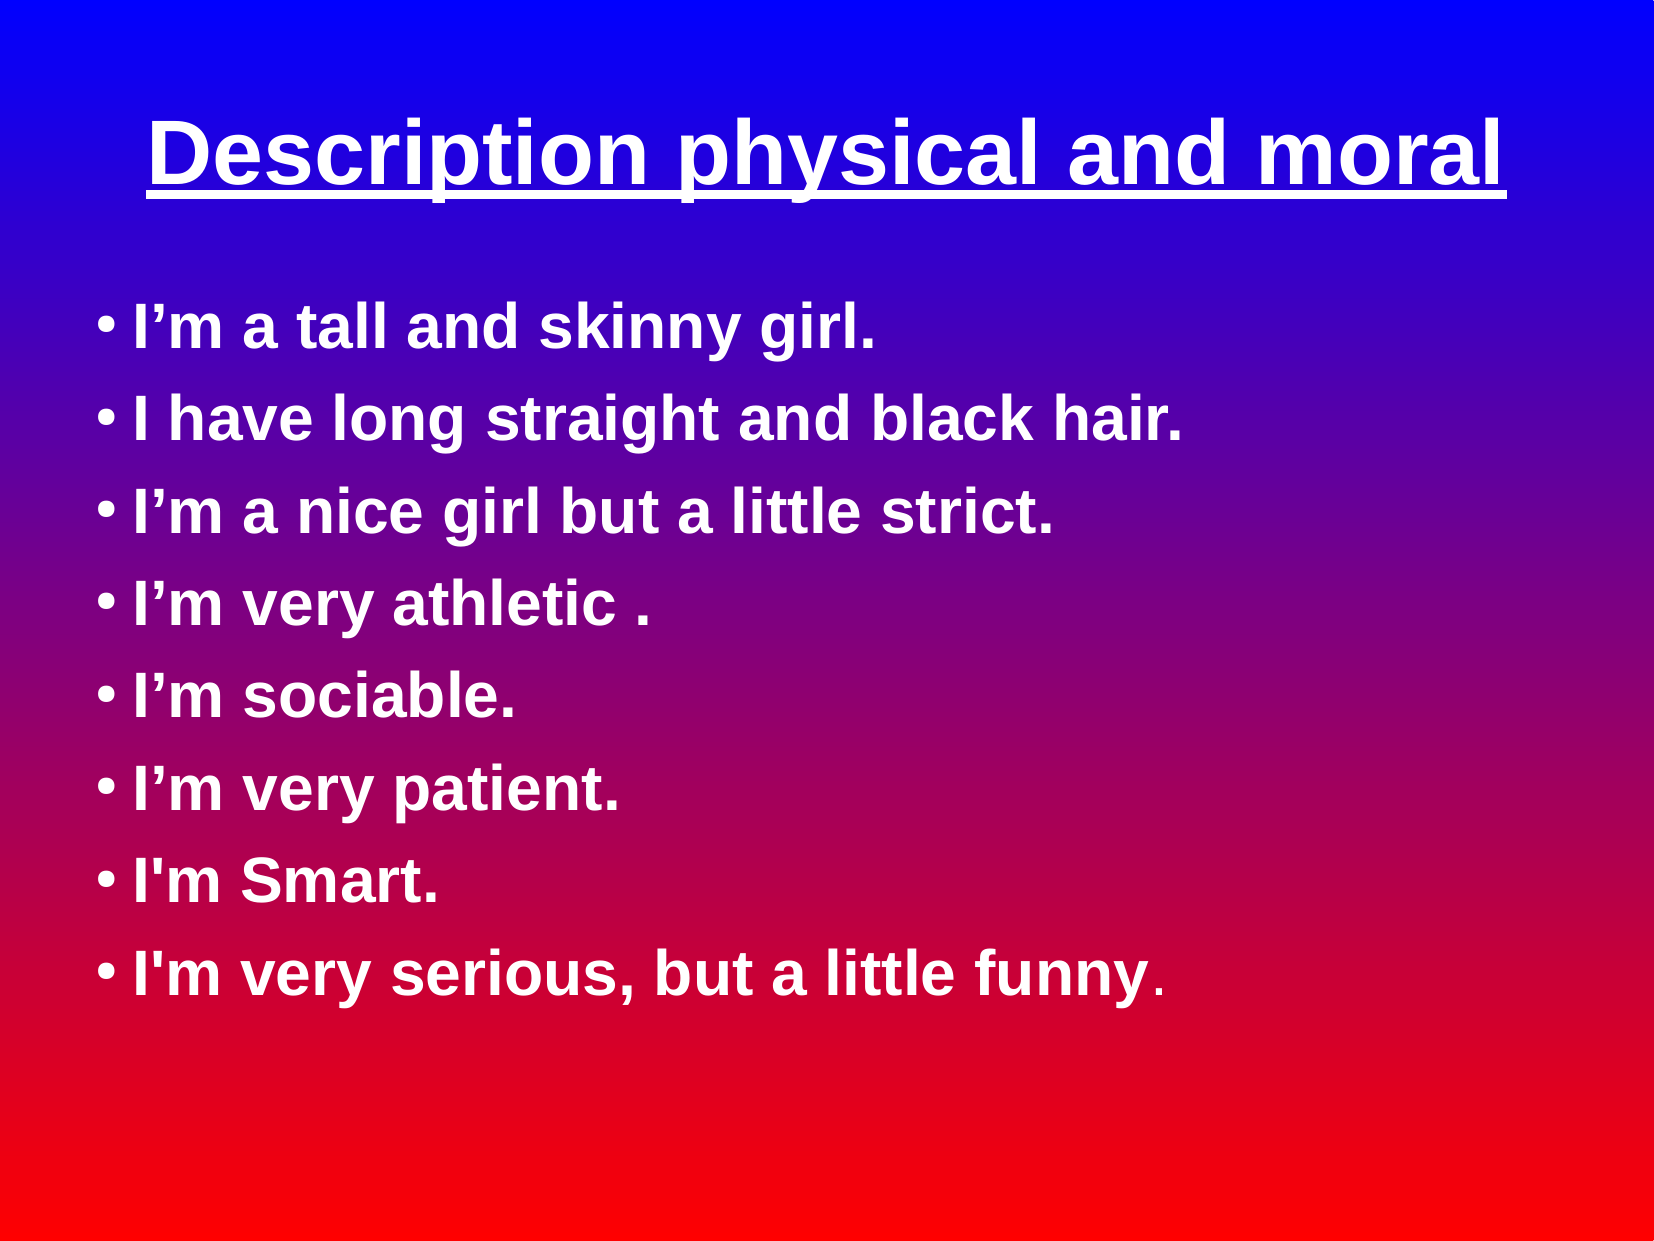

# Description physical and moral
I’m a tall and skinny girl.
I have long straight and black hair.
I’m a nice girl but a little strict.
I’m very athletic .
I’m sociable.
I’m very patient.
I'm Smart.
I'm very serious, but a little funny.